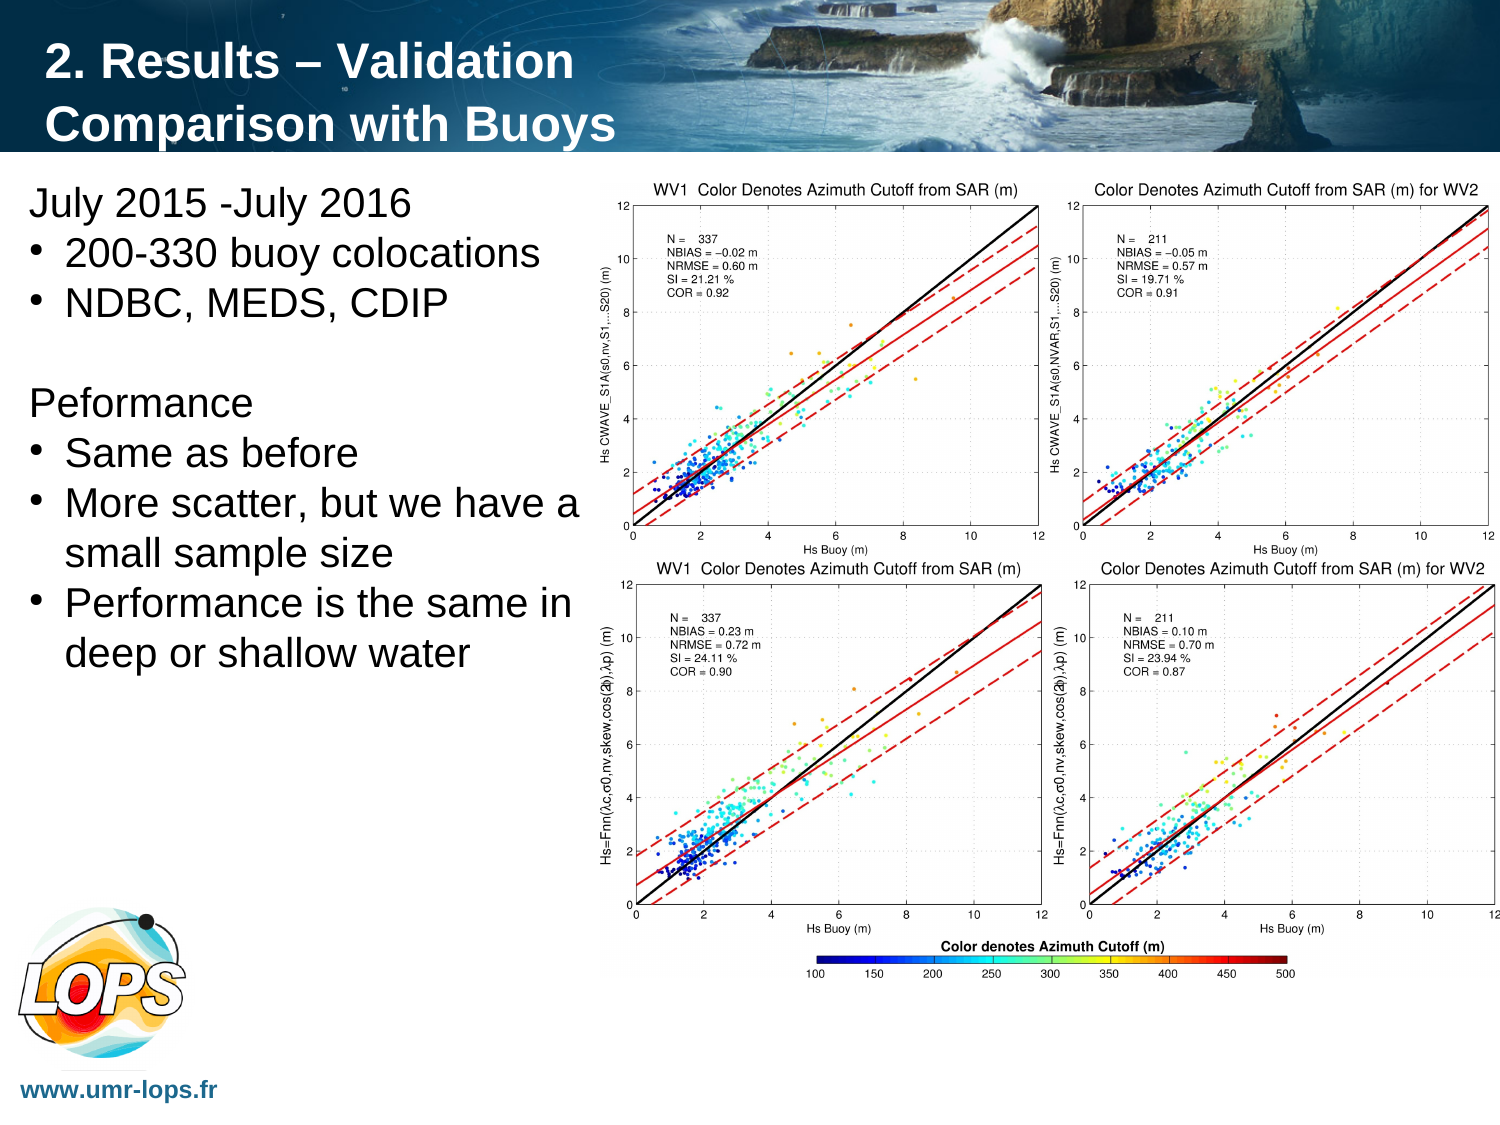

2. Results – Validation Comparison with Buoys
July 2015 -July 2016
200-330 buoy colocations
NDBC, MEDS, CDIP
Peformance
Same as before
More scatter, but we have a small sample size
Performance is the same in deep or shallow water